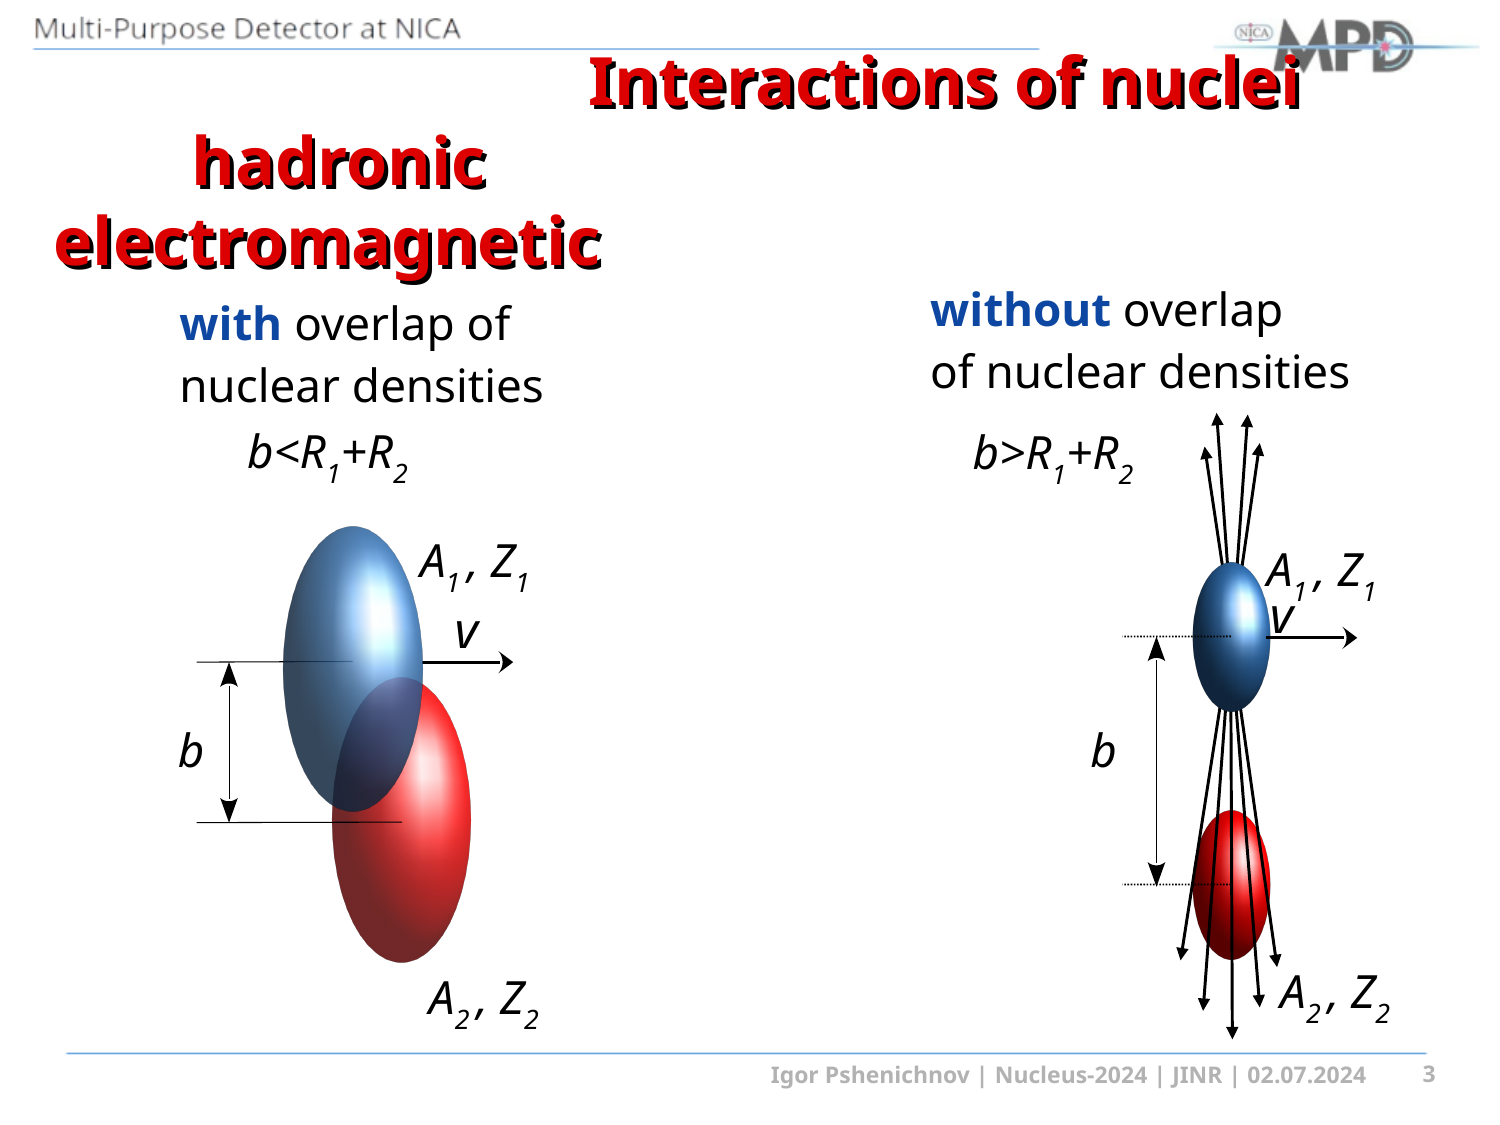

# Interactions of nuclei hadronic electromagnetic
without overlap
of nuclear densities
with overlap of
nuclear densities
A1 , Z1
v
b
A2 , Z2
b<R1+R2
b>R1+R2
A1 , Z1
v
b
A2 , Z2
 Igor Pshenichnov | Nucleus-2024 | JINR | 02.07.2024